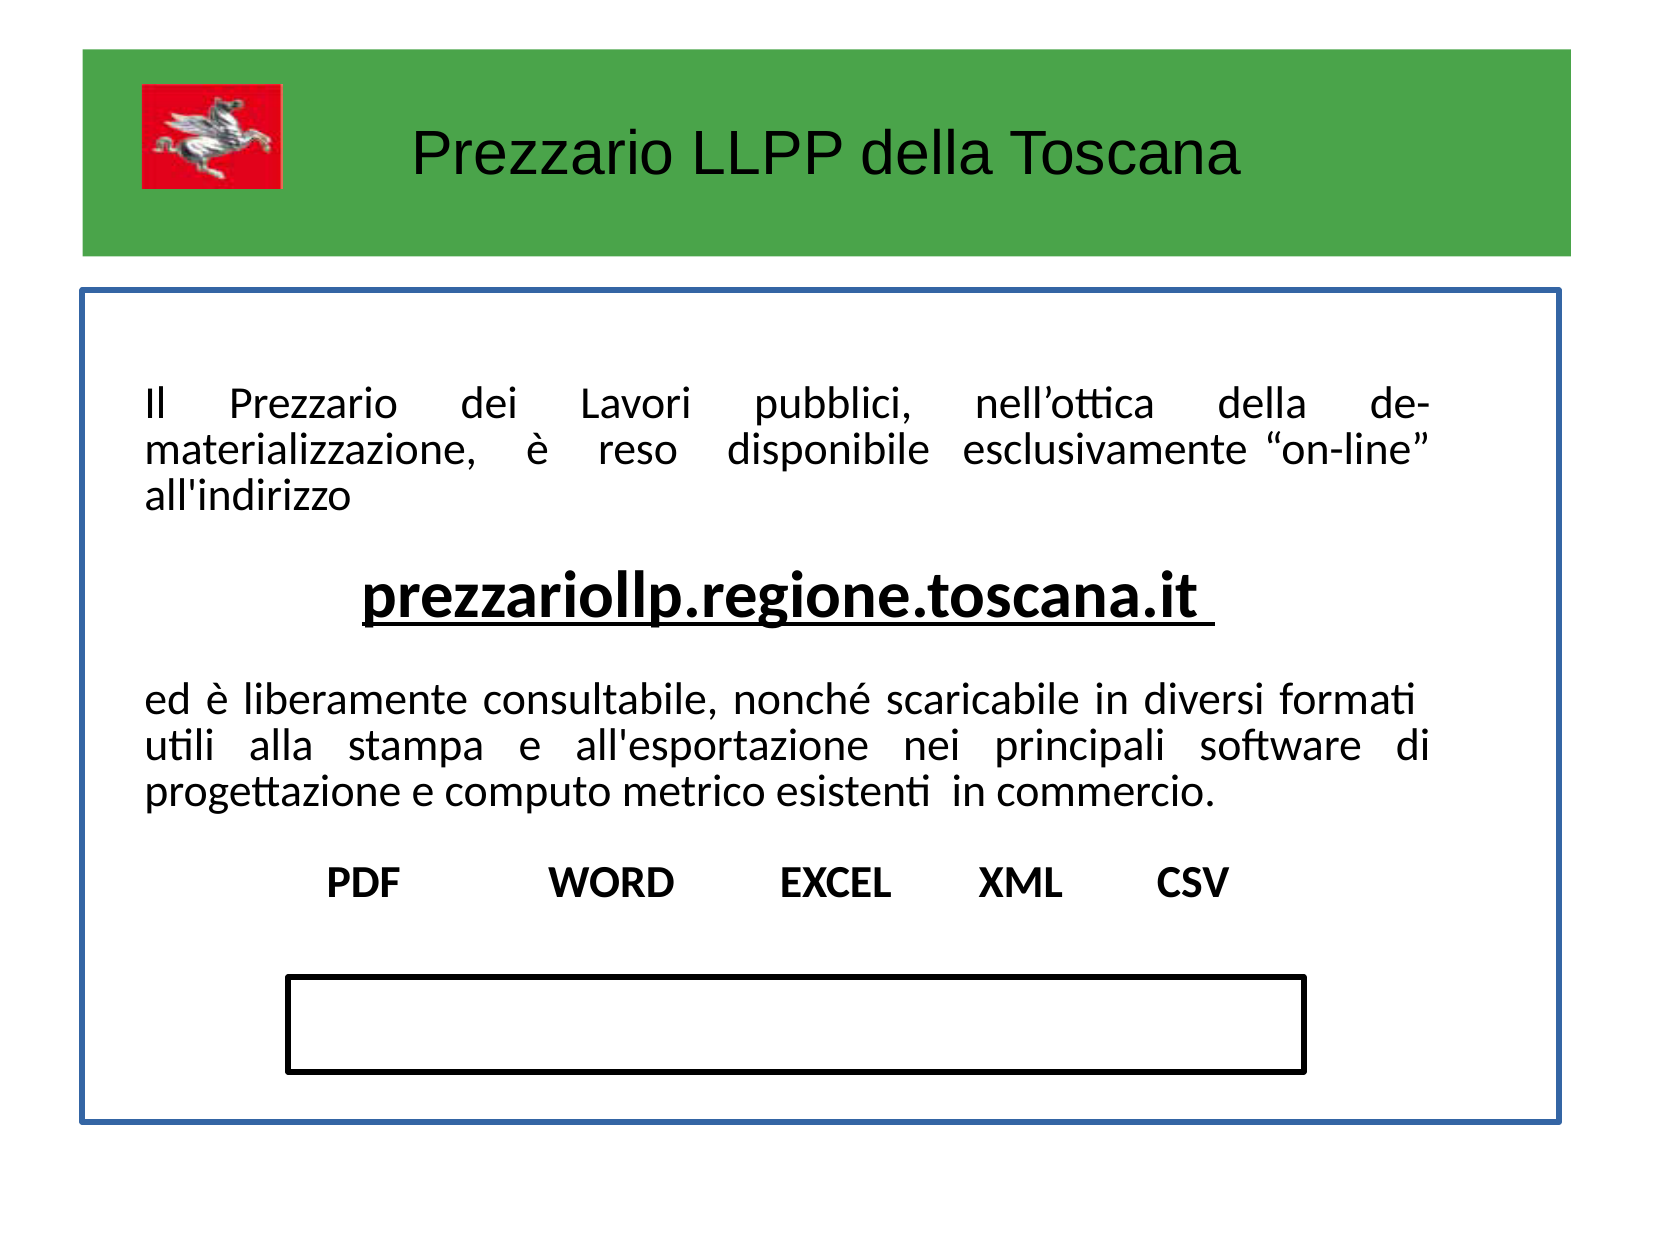

# Prezzario LLPP della Toscana
Il Prezzario dei Lavori pubblici, nell’ottica della de-materializzazione, è reso disponibile esclusivamente “on-line” all'indirizzo
prezzariollp.regione.toscana.it
ed è liberamente consultabile, nonché scaricabile in diversi formati utili alla stampa e all'esportazione nei principali software di progettazione e computo metrico esistenti in commercio.
PDF		WORD		 EXCEL	 XML	 CSV